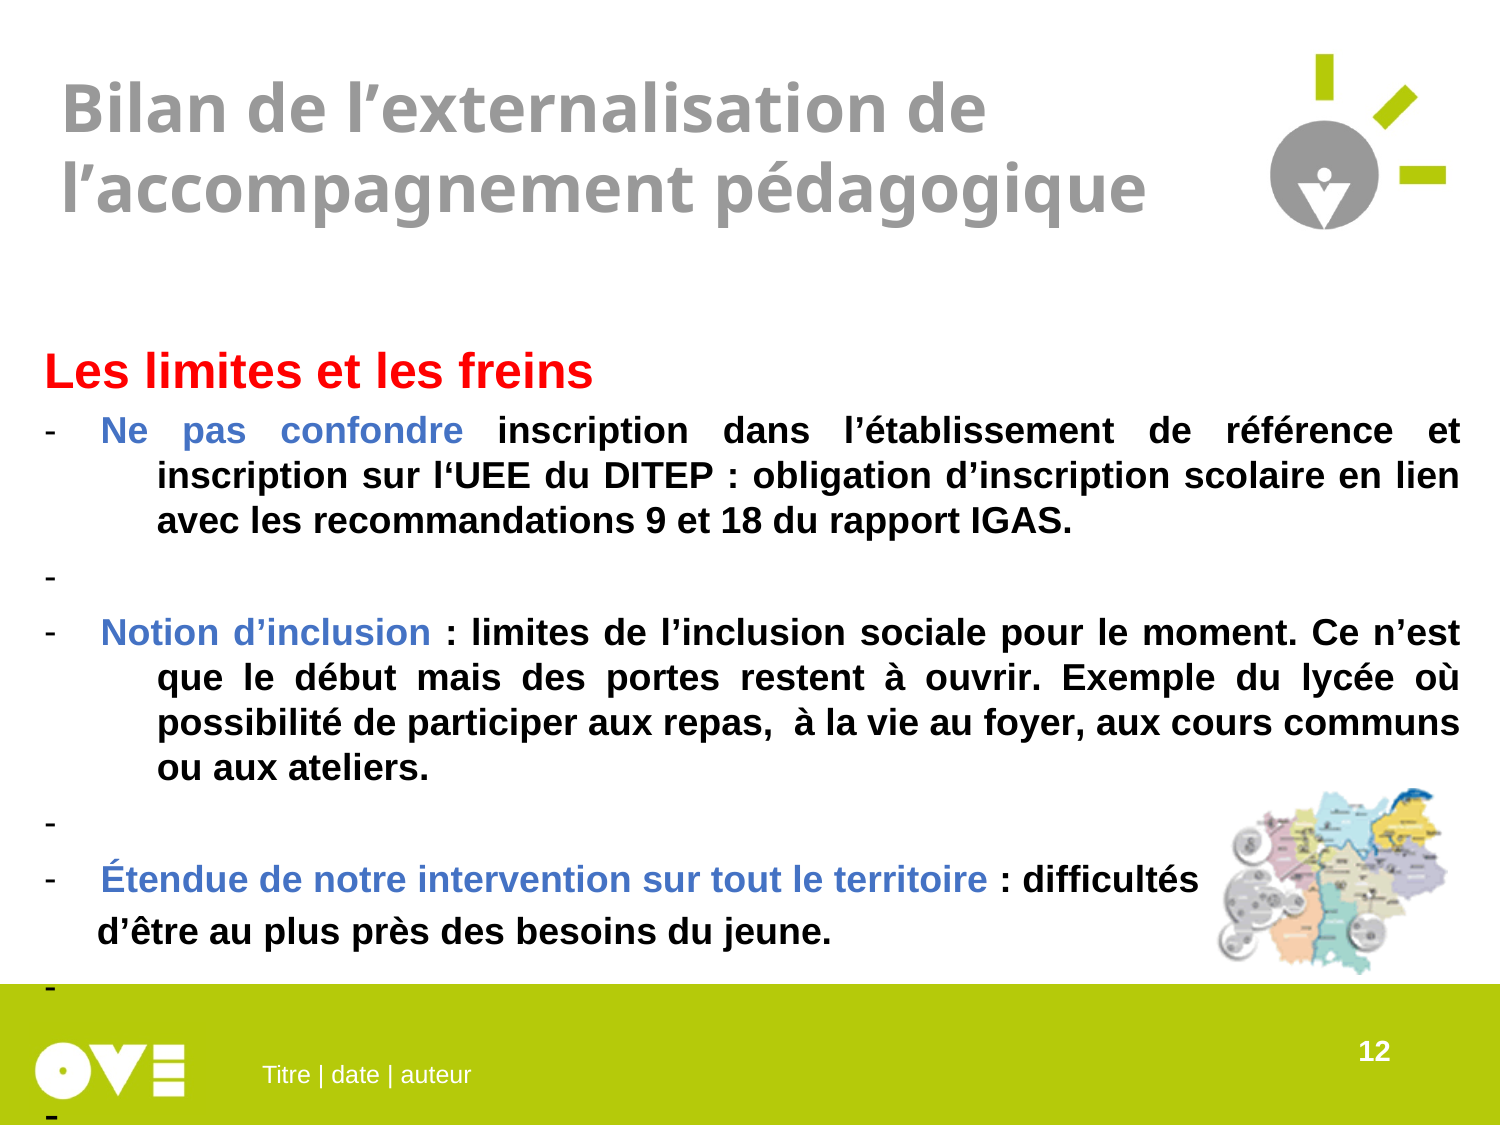

Bilan de l’externalisation de l’accompagnement pédagogique
Les limites et les freins
Ne pas confondre inscription dans l’établissement de référence et inscription sur l‘UEE du DITEP : obligation d’inscription scolaire en lien avec les recommandations 9 et 18 du rapport IGAS.
Notion d’inclusion : limites de l’inclusion sociale pour le moment. Ce n’est que le début mais des portes restent à ouvrir. Exemple du lycée où possibilité de participer aux repas, à la vie au foyer, aux cours communs ou aux ateliers.
Étendue de notre intervention sur tout le territoire : difficultés
 d’être au plus près des besoins du jeune.